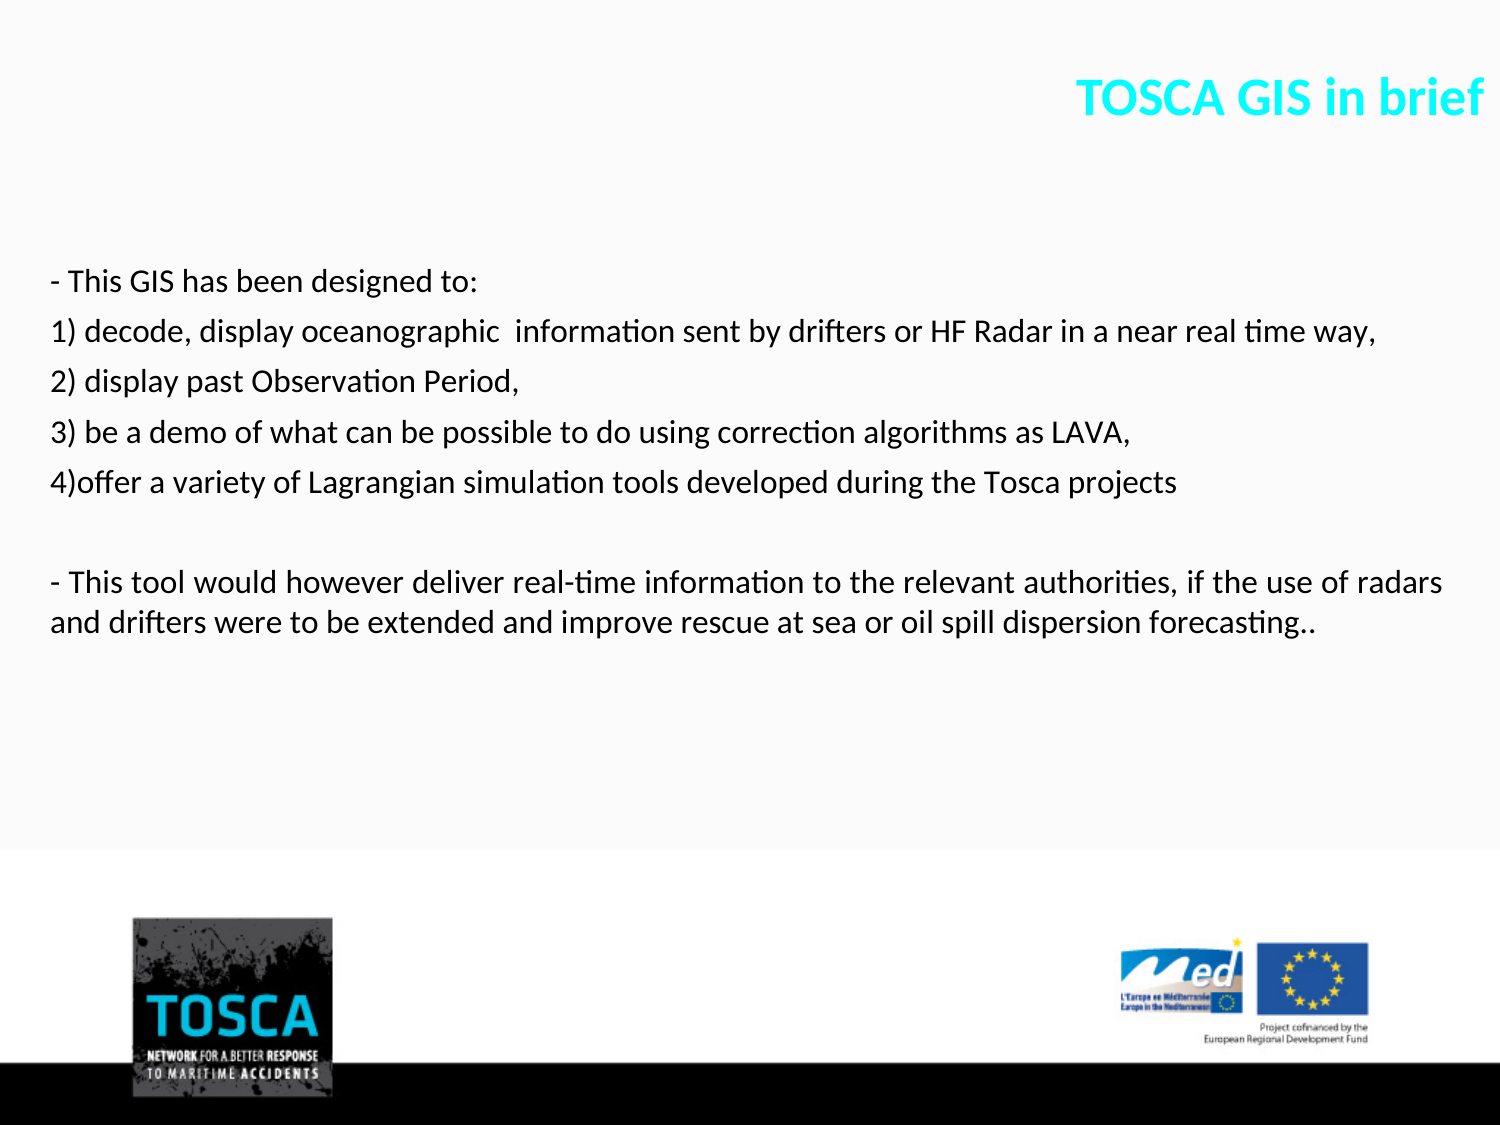

# TOSCA GIS in brief
- This GIS has been designed to:
1) decode, display oceanographic information sent by drifters or HF Radar in a near real time way,
2) display past Observation Period,
3) be a demo of what can be possible to do using correction algorithms as LAVA,
4)offer a variety of Lagrangian simulation tools developed during the Tosca projects
- This tool would however deliver real-time information to the relevant authorities, if the use of radars and drifters were to be extended and improve rescue at sea or oil spill dispersion forecasting..